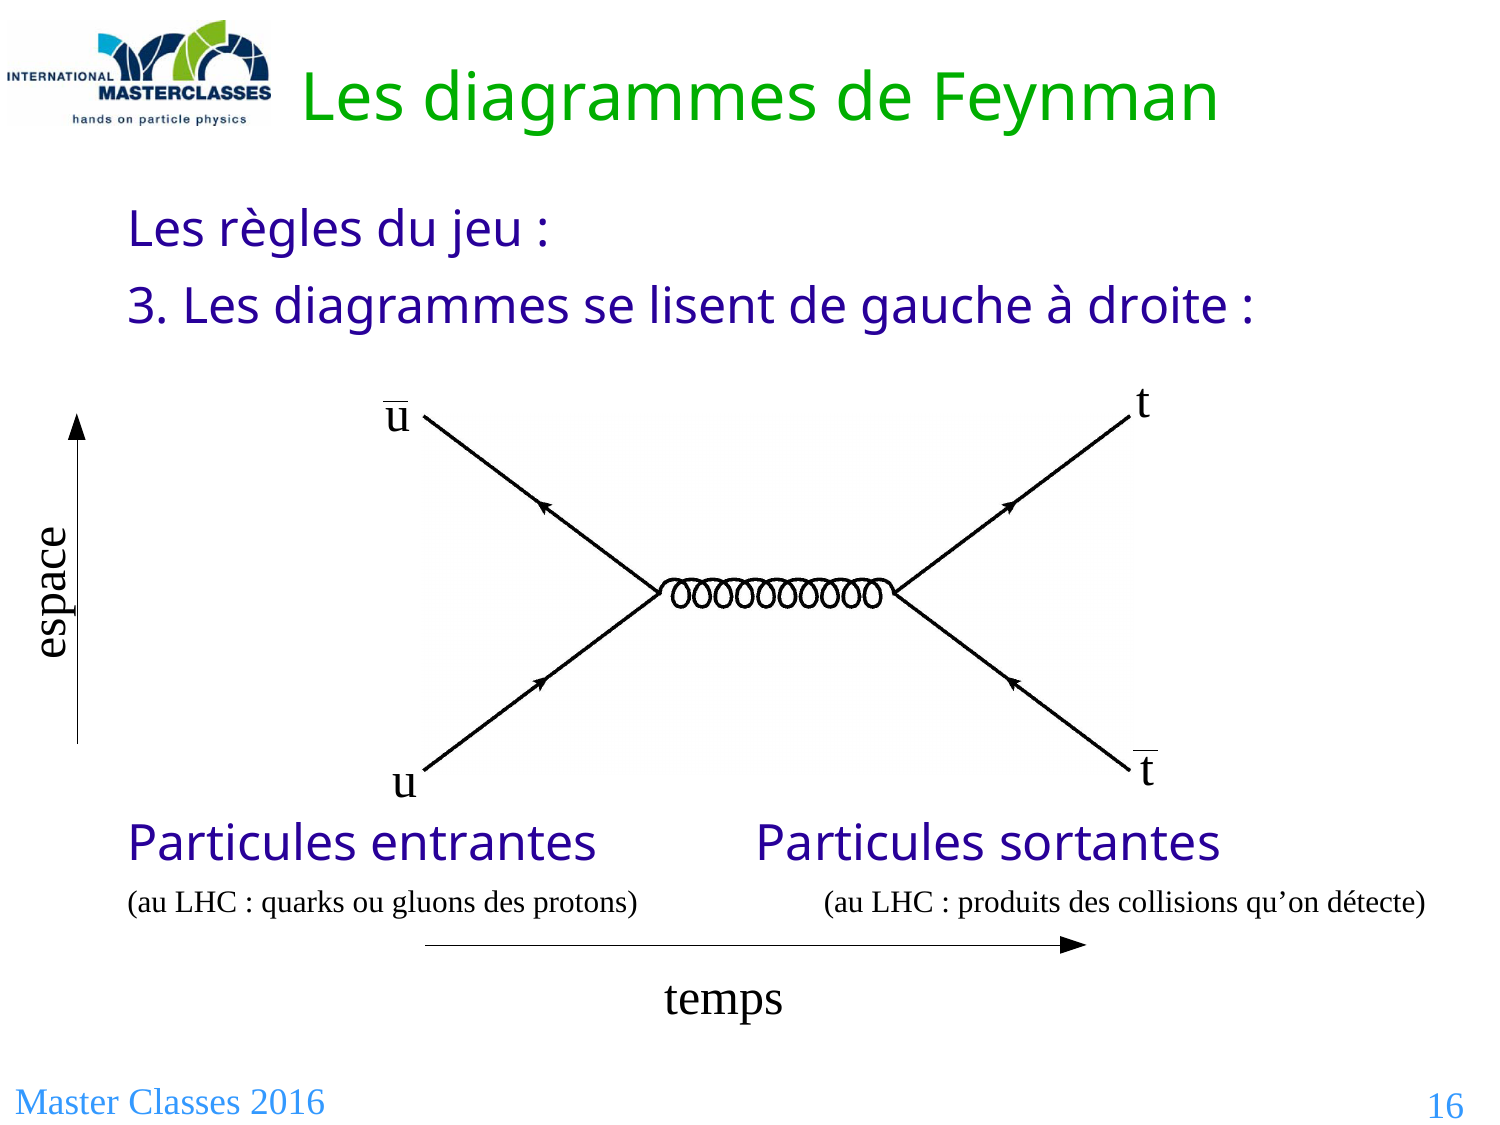

# Les diagrammes de Feynman
Les règles du jeu :
3. Les diagrammes se lisent de gauche à droite :
Particules entrantes		 Particules sortantes
t
u
espace
t
u
(au LHC : quarks ou gluons des protons)
(au LHC : produits des collisions qu’on détecte)
temps
Master Classes 2016
16